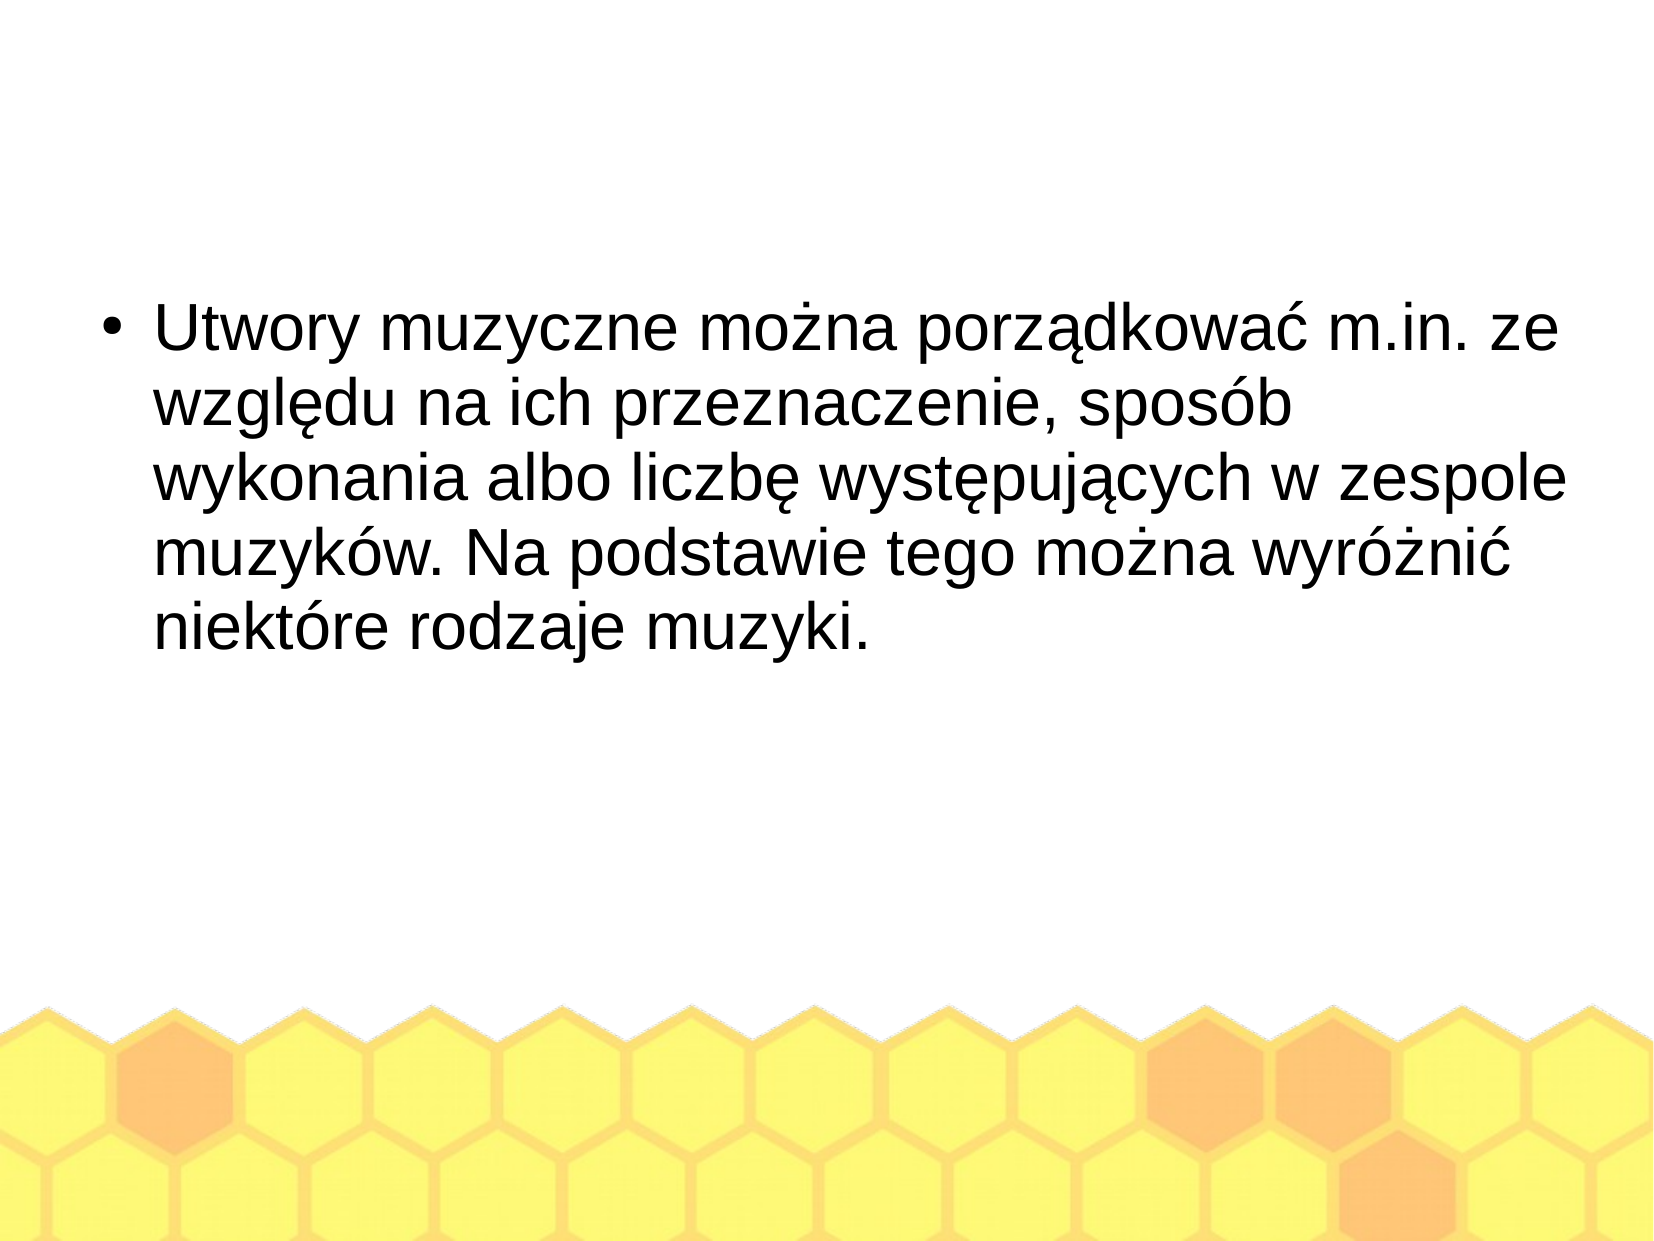

#
Utwory muzyczne można porządkować m.in. ze względu na ich przeznaczenie, sposób wykonania albo liczbę występujących w zespole muzyków. Na podstawie tego można wyróżnić niektóre rodzaje muzyki.